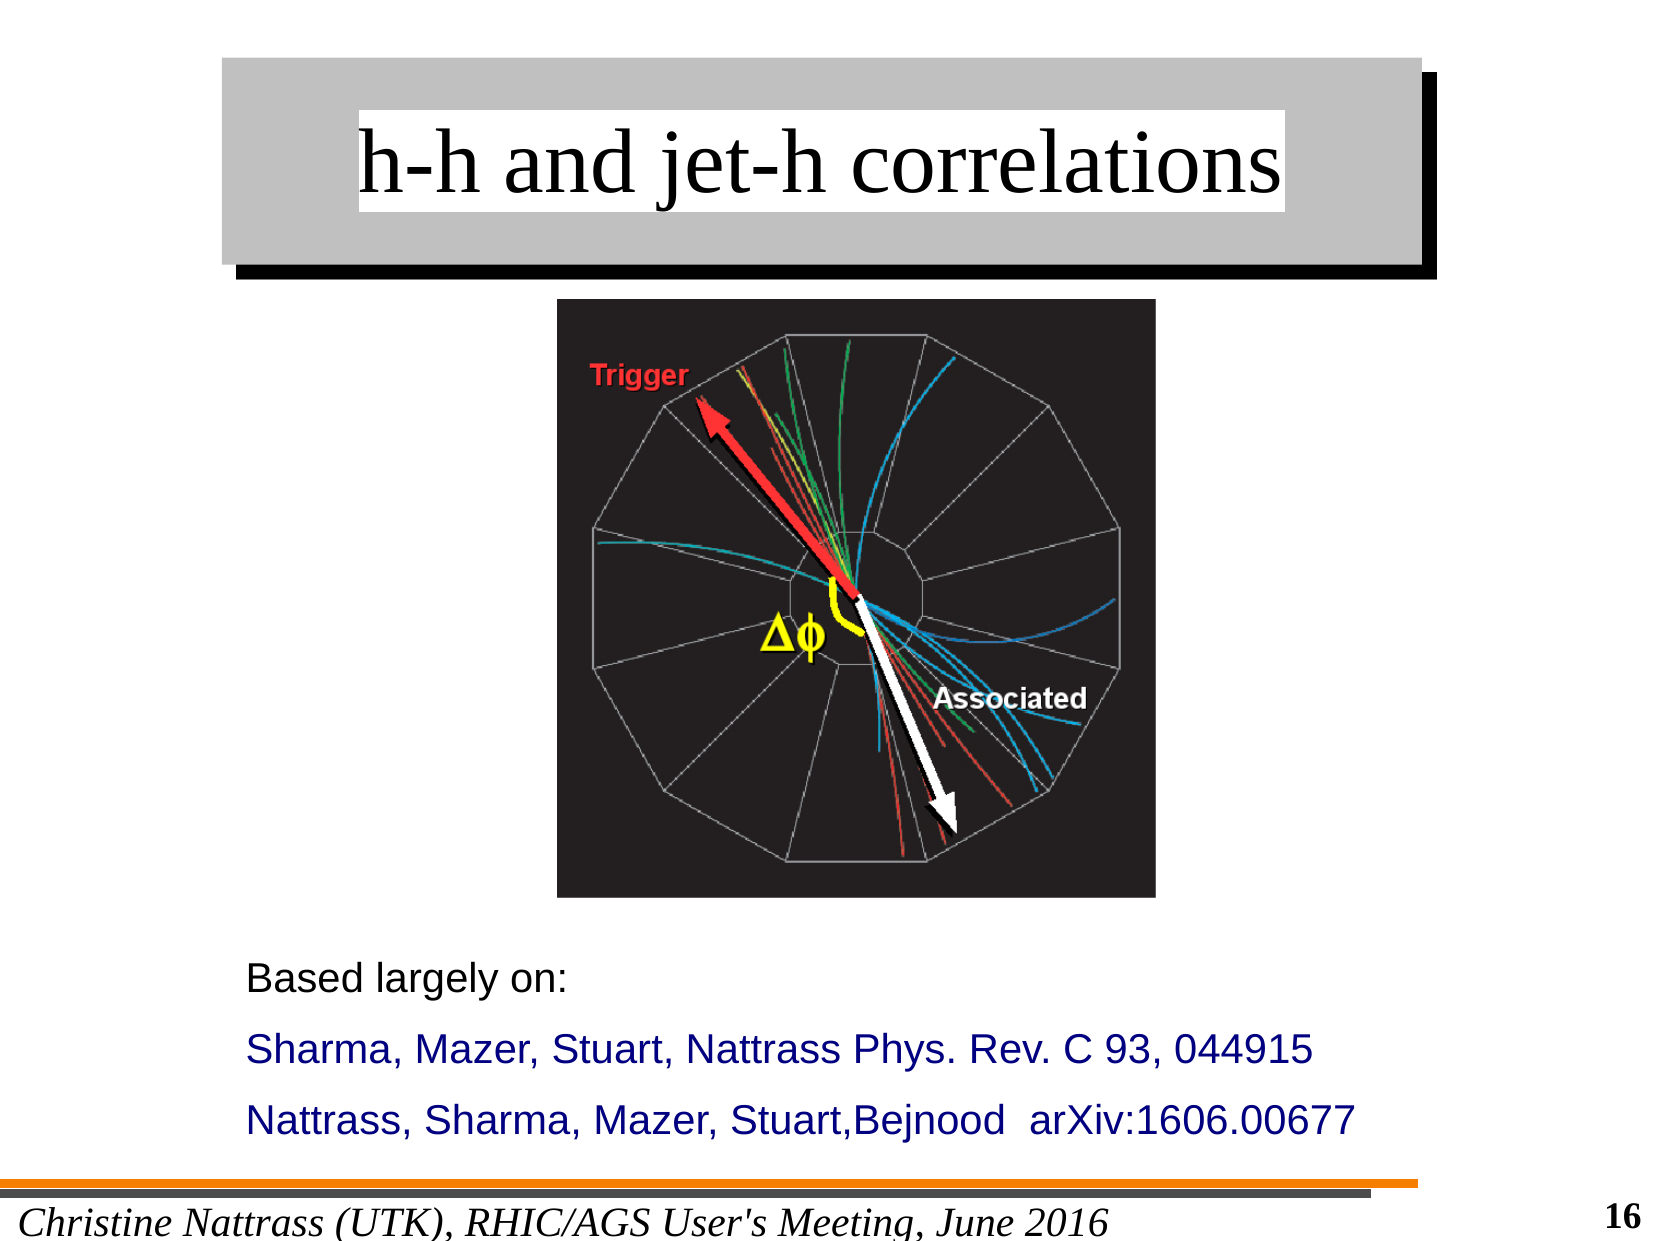

# h-h and jet-h correlations
Based largely on:
Sharma, Mazer, Stuart, Nattrass Phys. Rev. C 93, 044915
Nattrass, Sharma, Mazer, Stuart,Bejnood arXiv:1606.00677